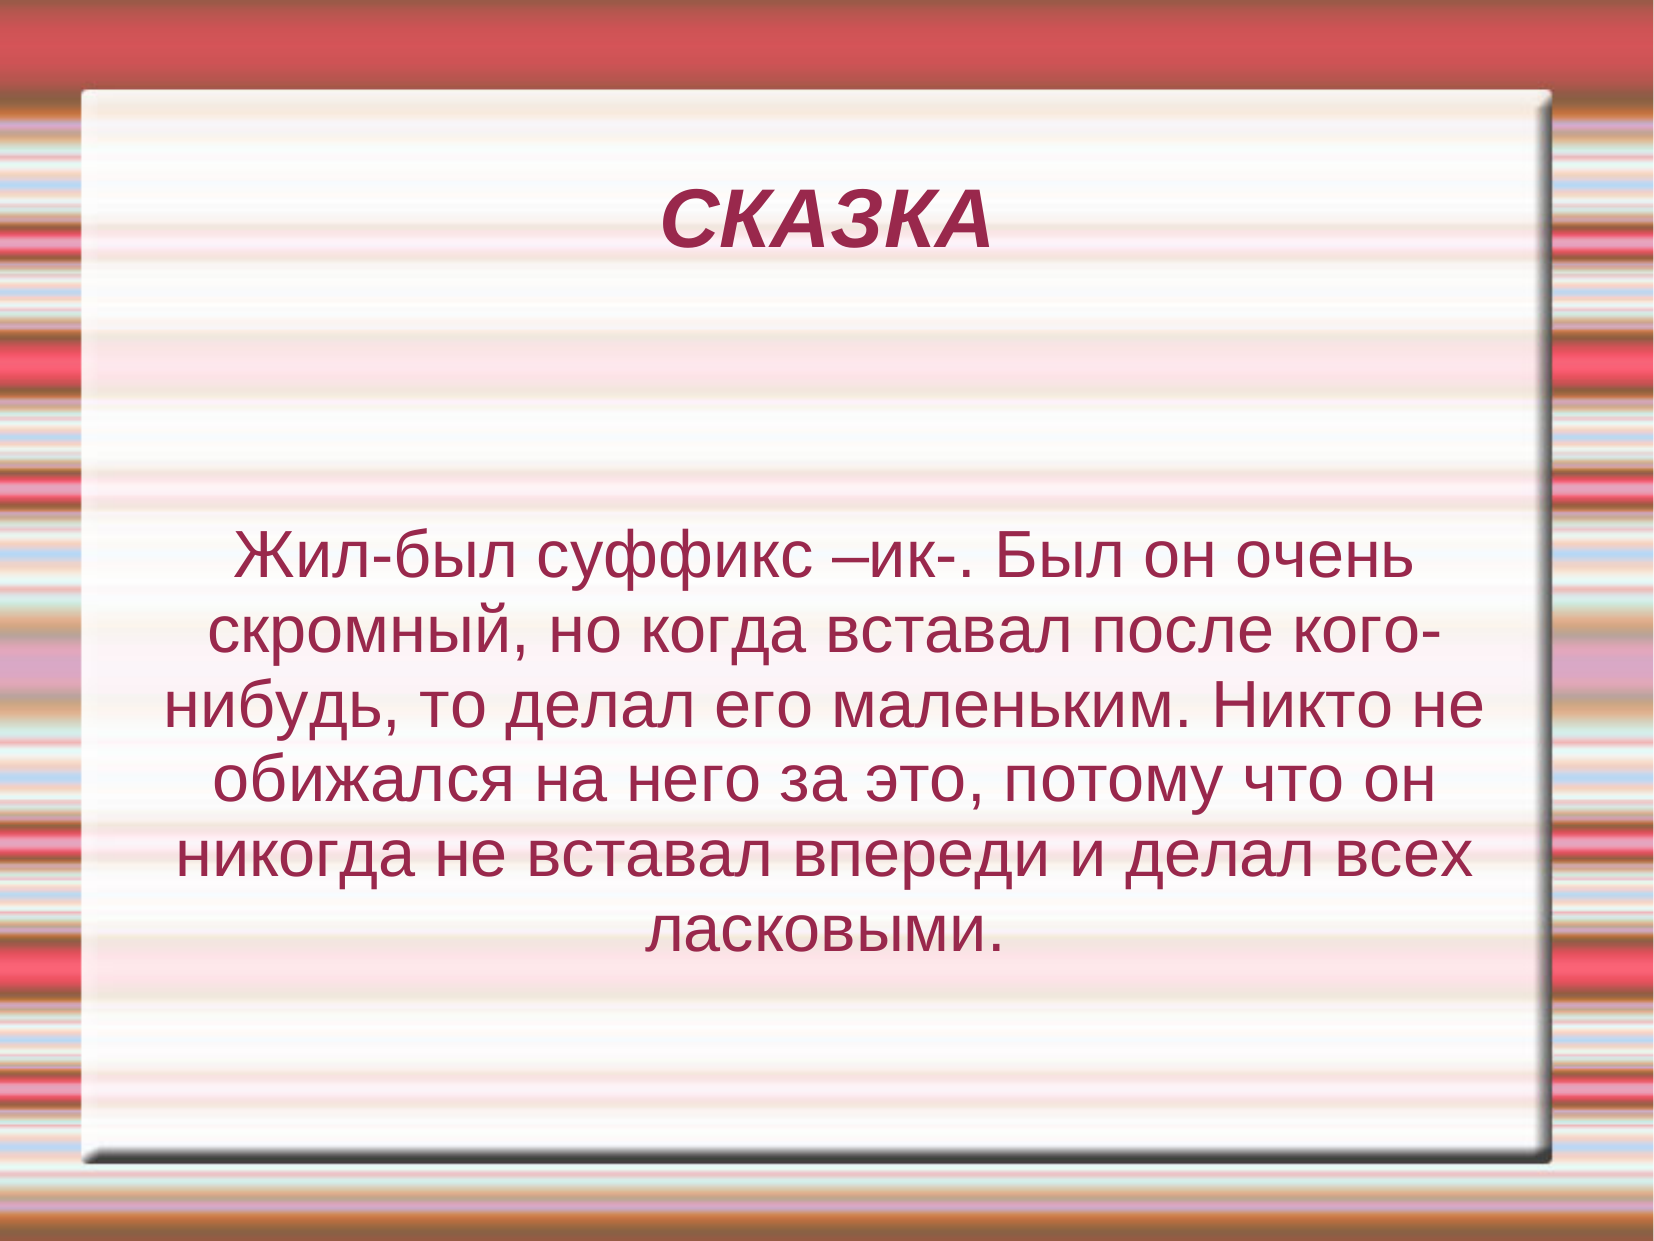

# СКАЗКА
Жил-был суффикс –ик-. Был он очень скромный, но когда вставал после кого-нибудь, то делал его маленьким. Никто не обижался на него за это, потому что он никогда не вставал впереди и делал всех ласковыми.